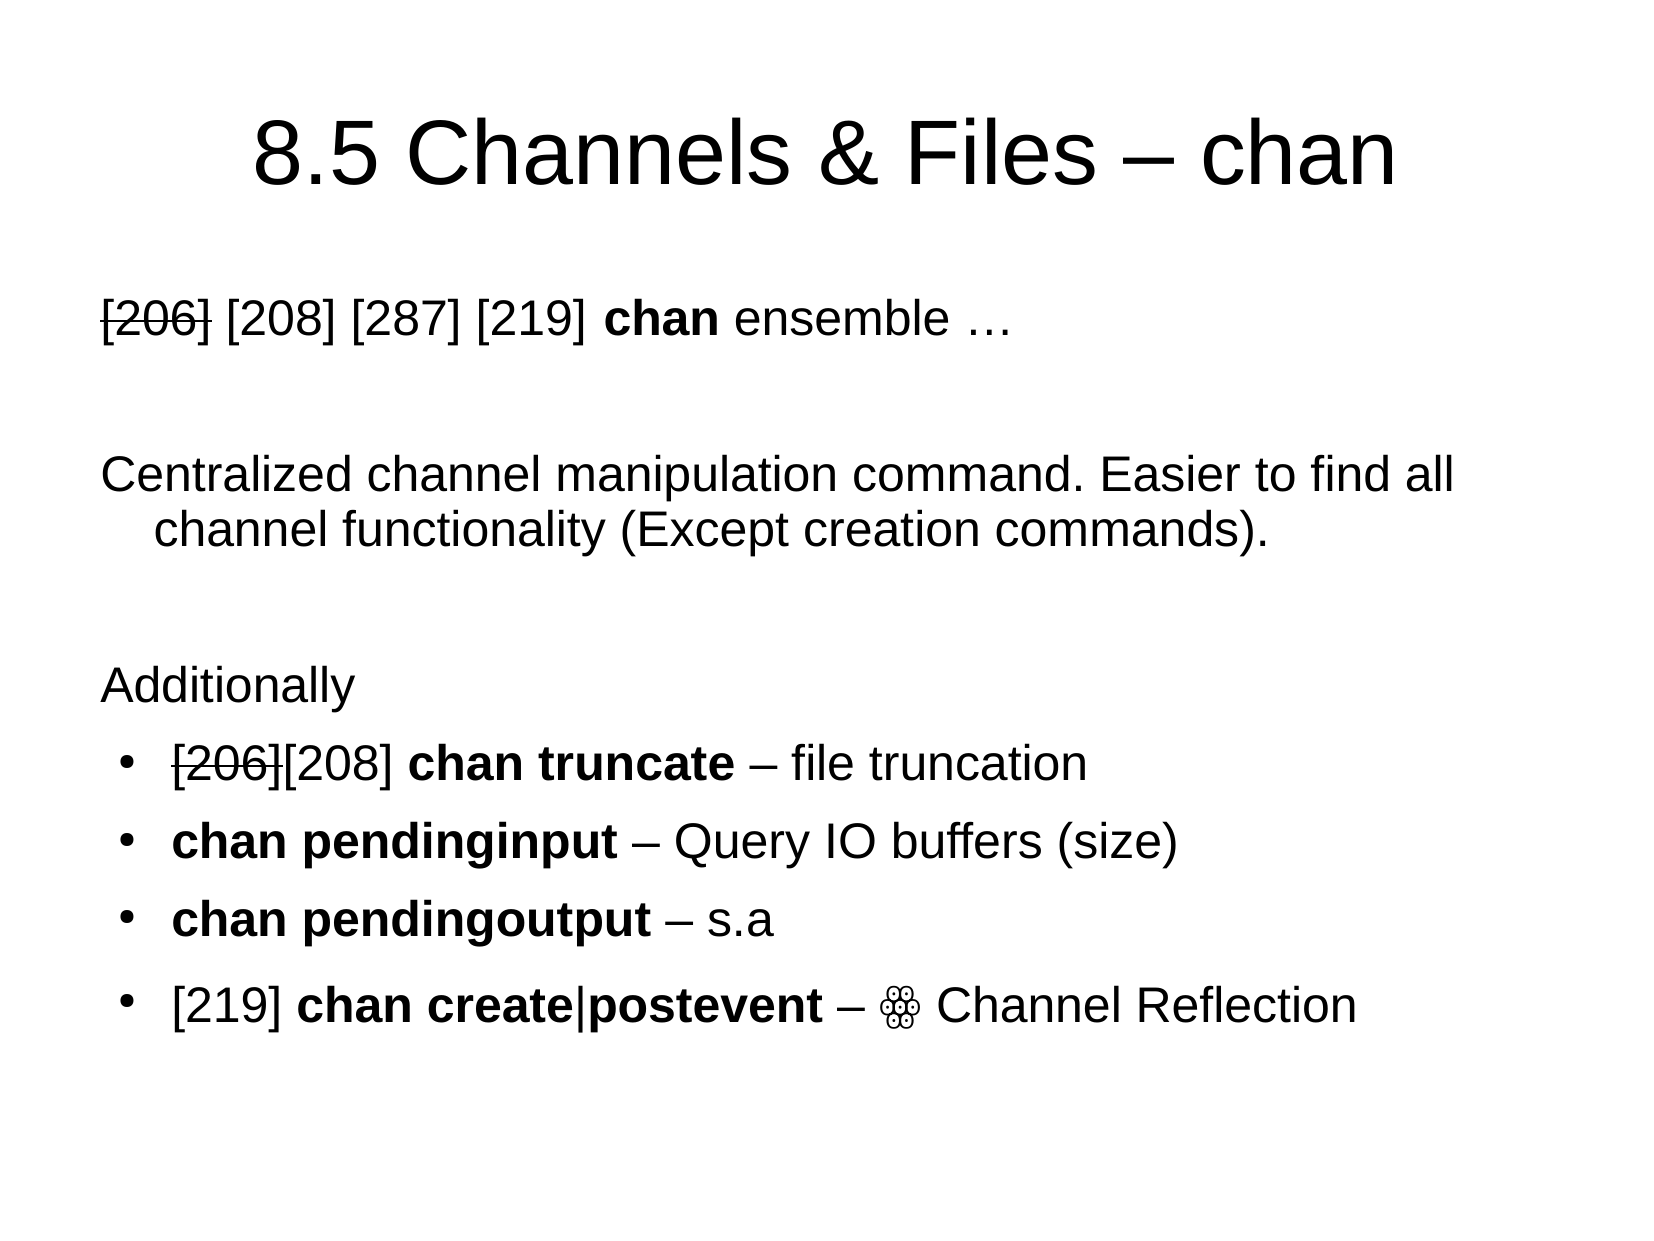

# 8.5 Channels & Files – chan
[206] [208] [287] [219]	chan ensemble …
Centralized channel manipulation command. Easier to find all channel functionality (Except creation commands).
Additionally
[206][208] chan truncate – file truncation
chan pendinginput – Query IO buffers (size)
chan pendingoutput – s.a
[219] chan create|postevent – ꙮ Channel Reflection